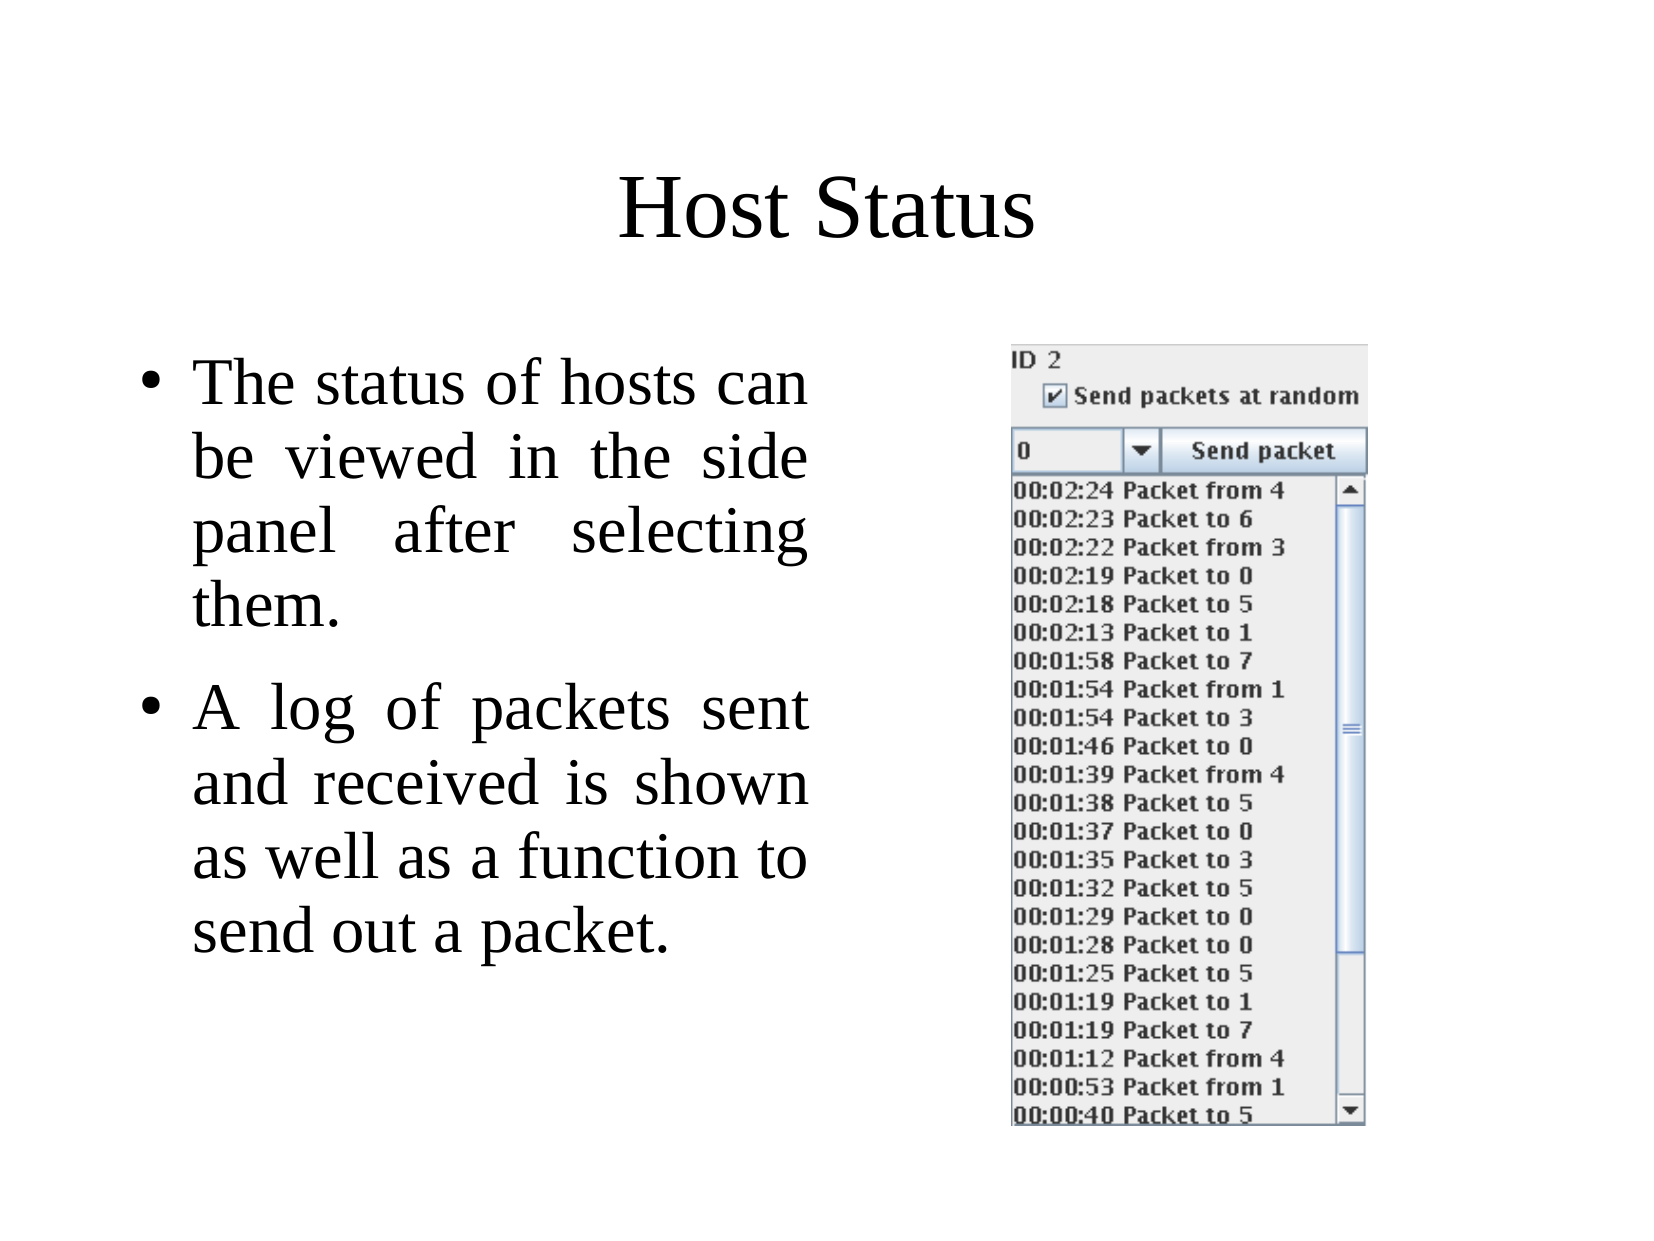

# Host Status
The status of hosts can be viewed in the side panel after selecting them.
A log of packets sent and received is shown as well as a function to send out a packet.